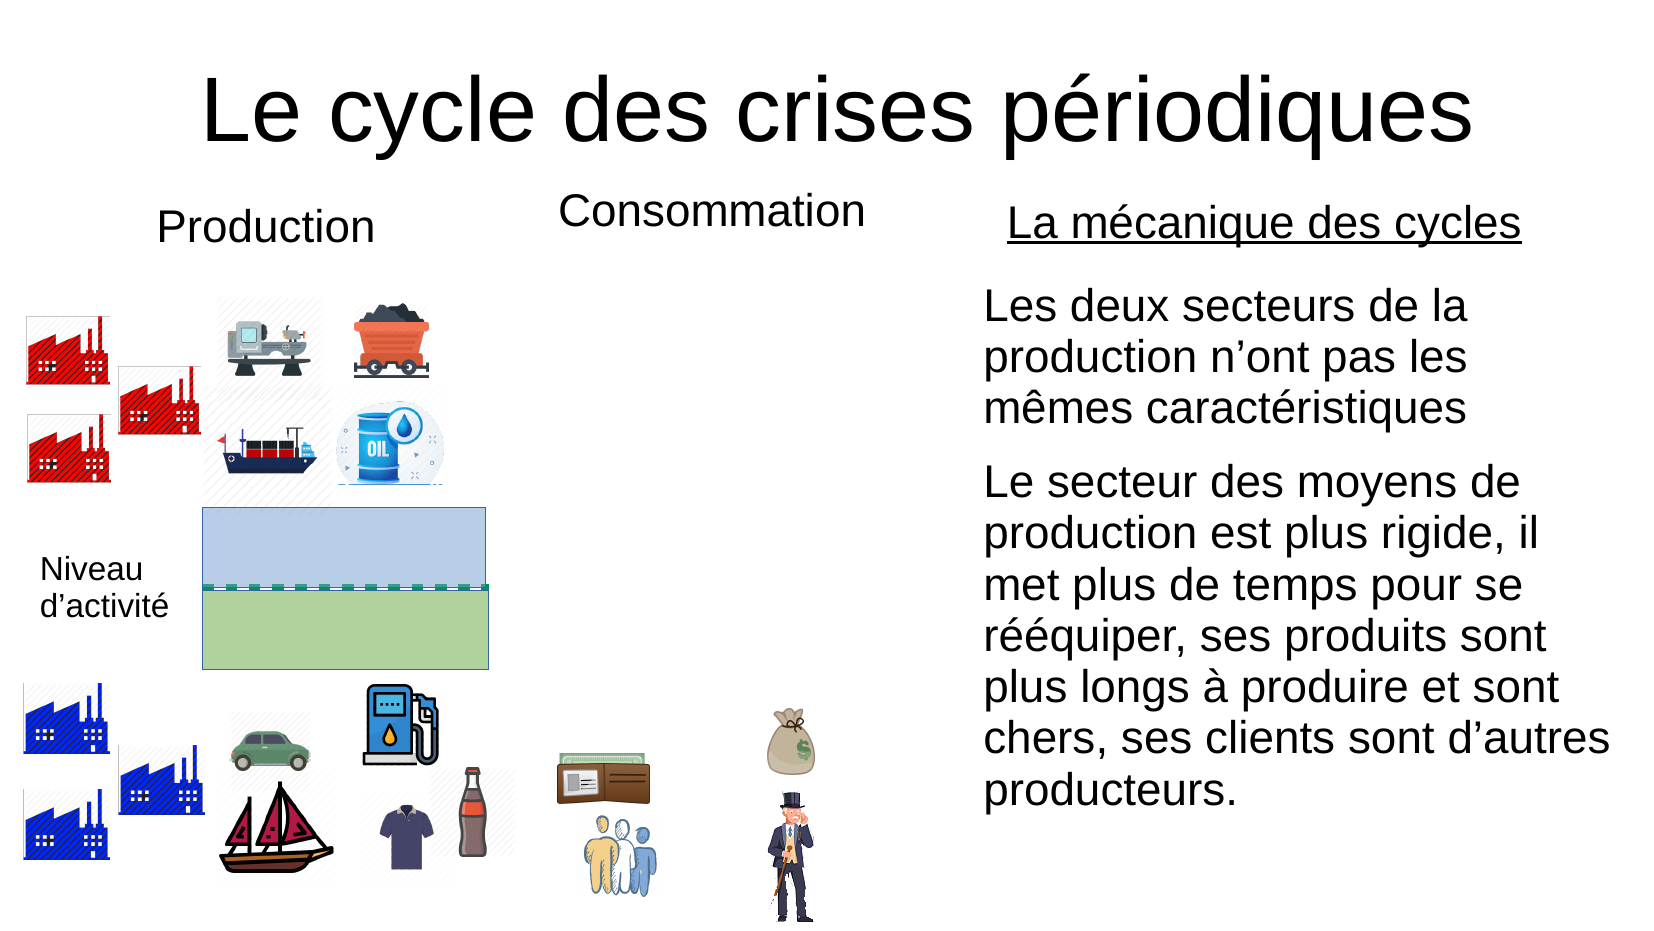

# Le cycle des crises périodiques
Consommation
La mécanique des cycles
Production
Les deux secteurs de la production n’ont pas les mêmes caractéristiques
Le secteur des moyens de production est plus rigide, il met plus de temps pour se rééquiper, ses produits sont plus longs à produire et sont chers, ses clients sont d’autres producteurs.
Niveau d’activité